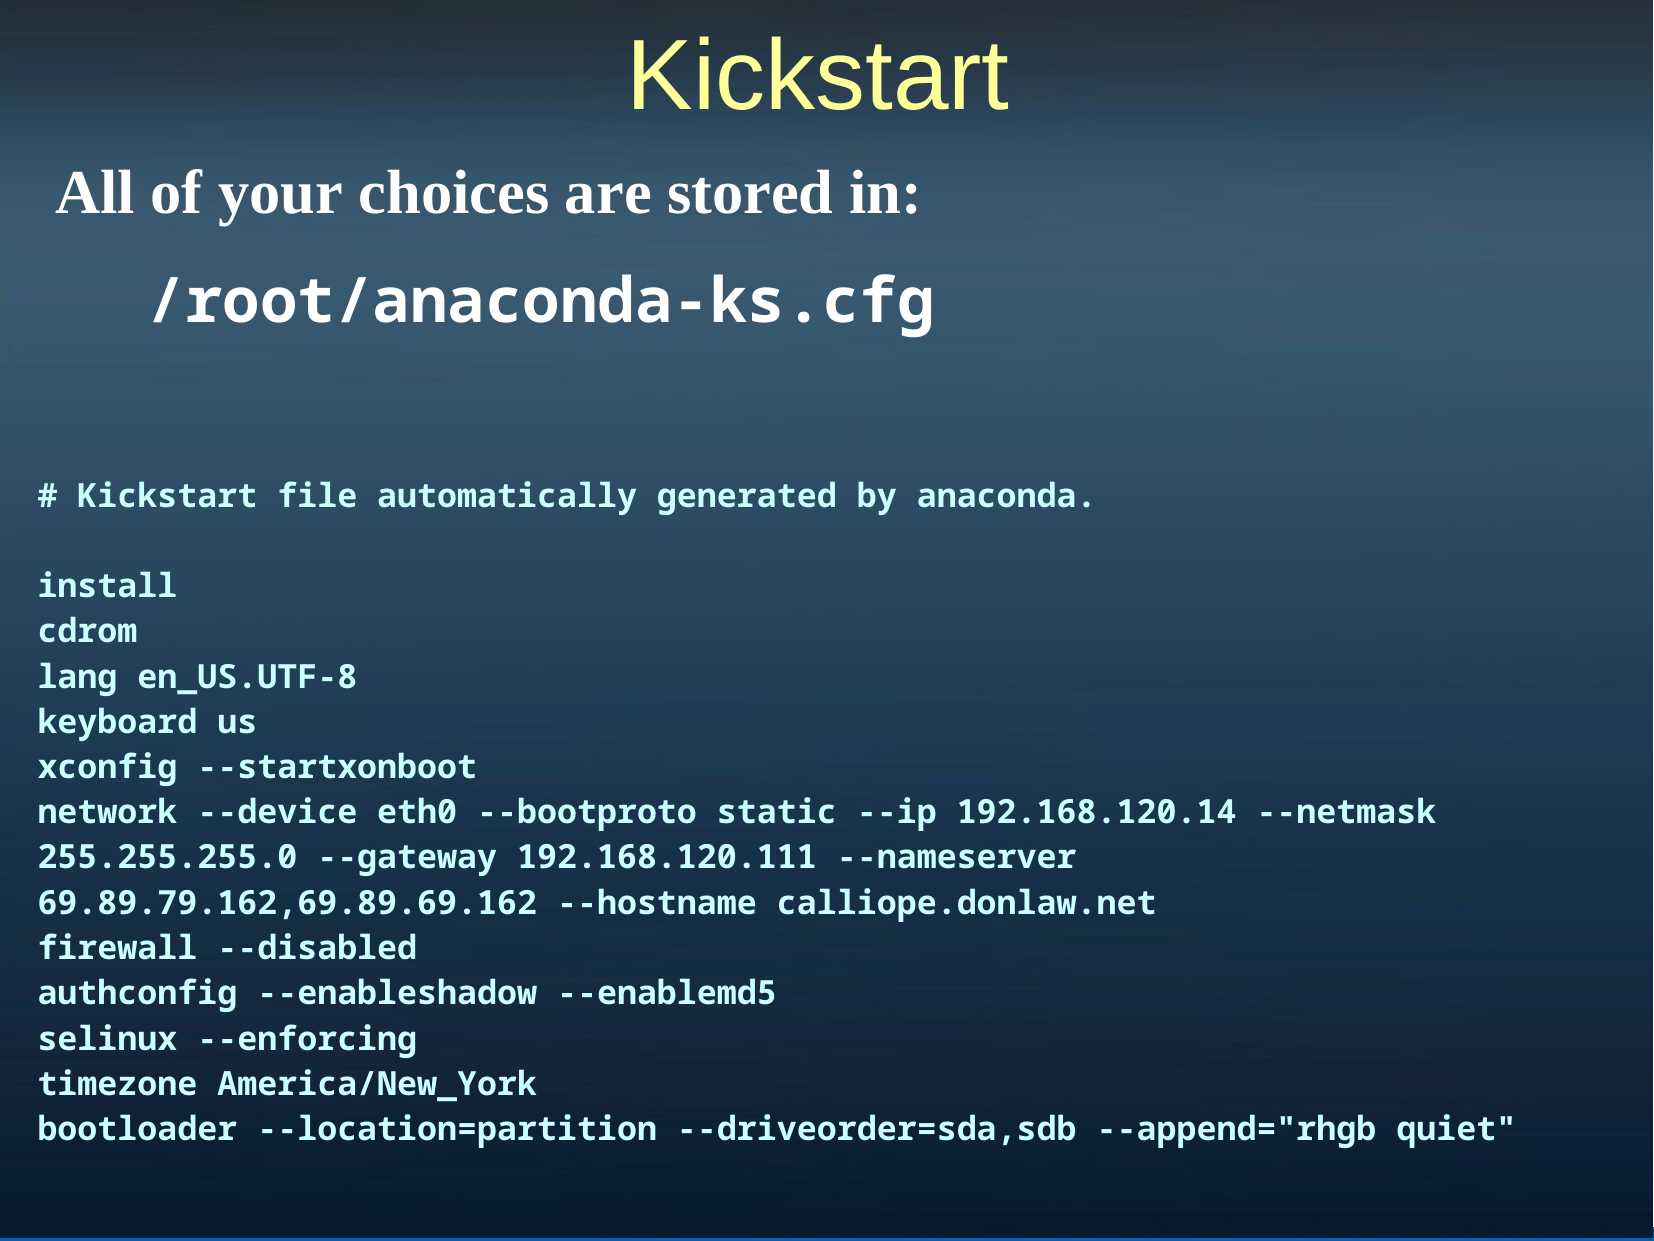

# Kickstart
All of your choices are stored in:
 /root/anaconda-ks.cfg
# Kickstart file automatically generated by anaconda.
install
cdrom
lang en_US.UTF-8
keyboard us
xconfig --startxonboot
network --device eth0 --bootproto static --ip 192.168.120.14 --netmask 255.255.255.0 --gateway 192.168.120.111 --nameserver 69.89.79.162,69.89.69.162 --hostname calliope.donlaw.net
firewall --disabled
authconfig --enableshadow --enablemd5
selinux --enforcing
timezone America/New_York
bootloader --location=partition --driveorder=sda,sdb --append="rhgb quiet"